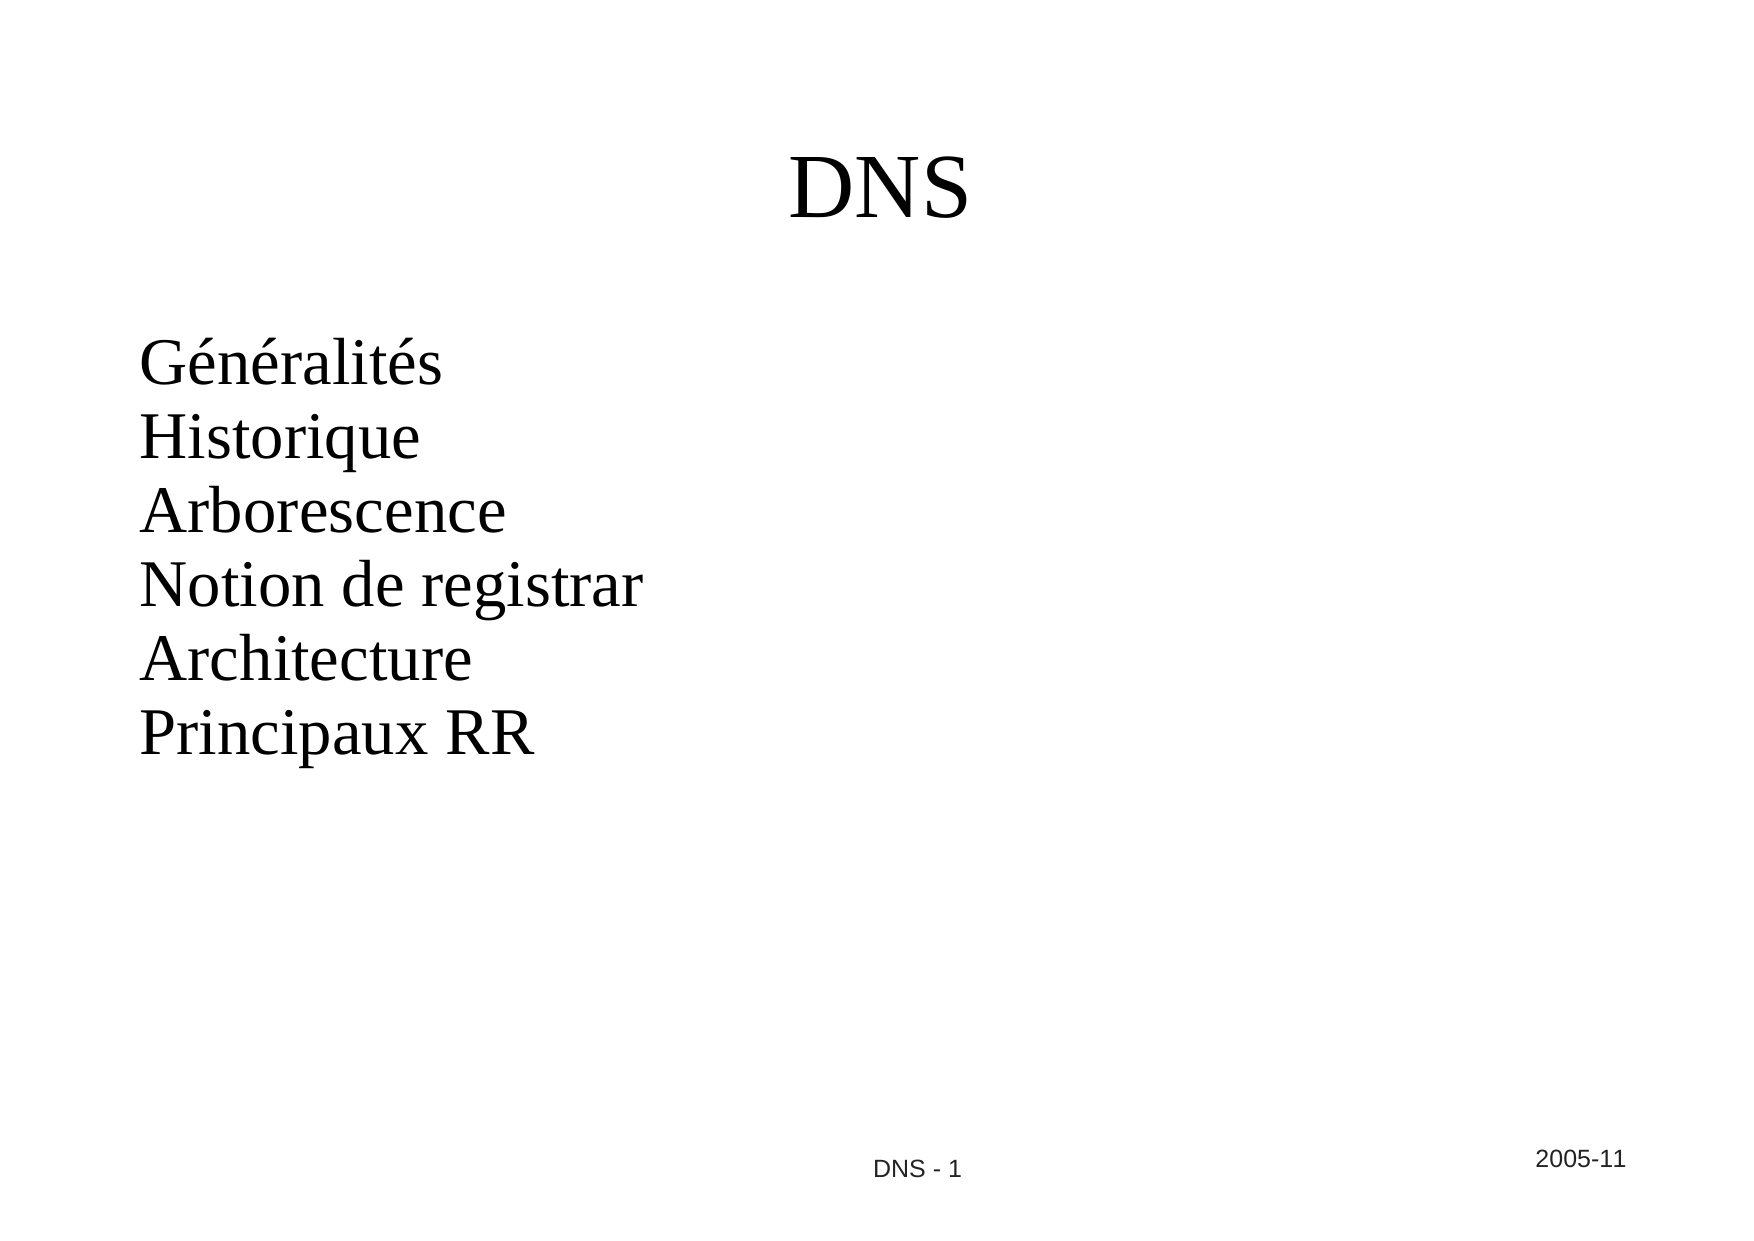

# DNS
Généralités
Historique
Arborescence
Notion de registrar
Architecture
Principaux RR